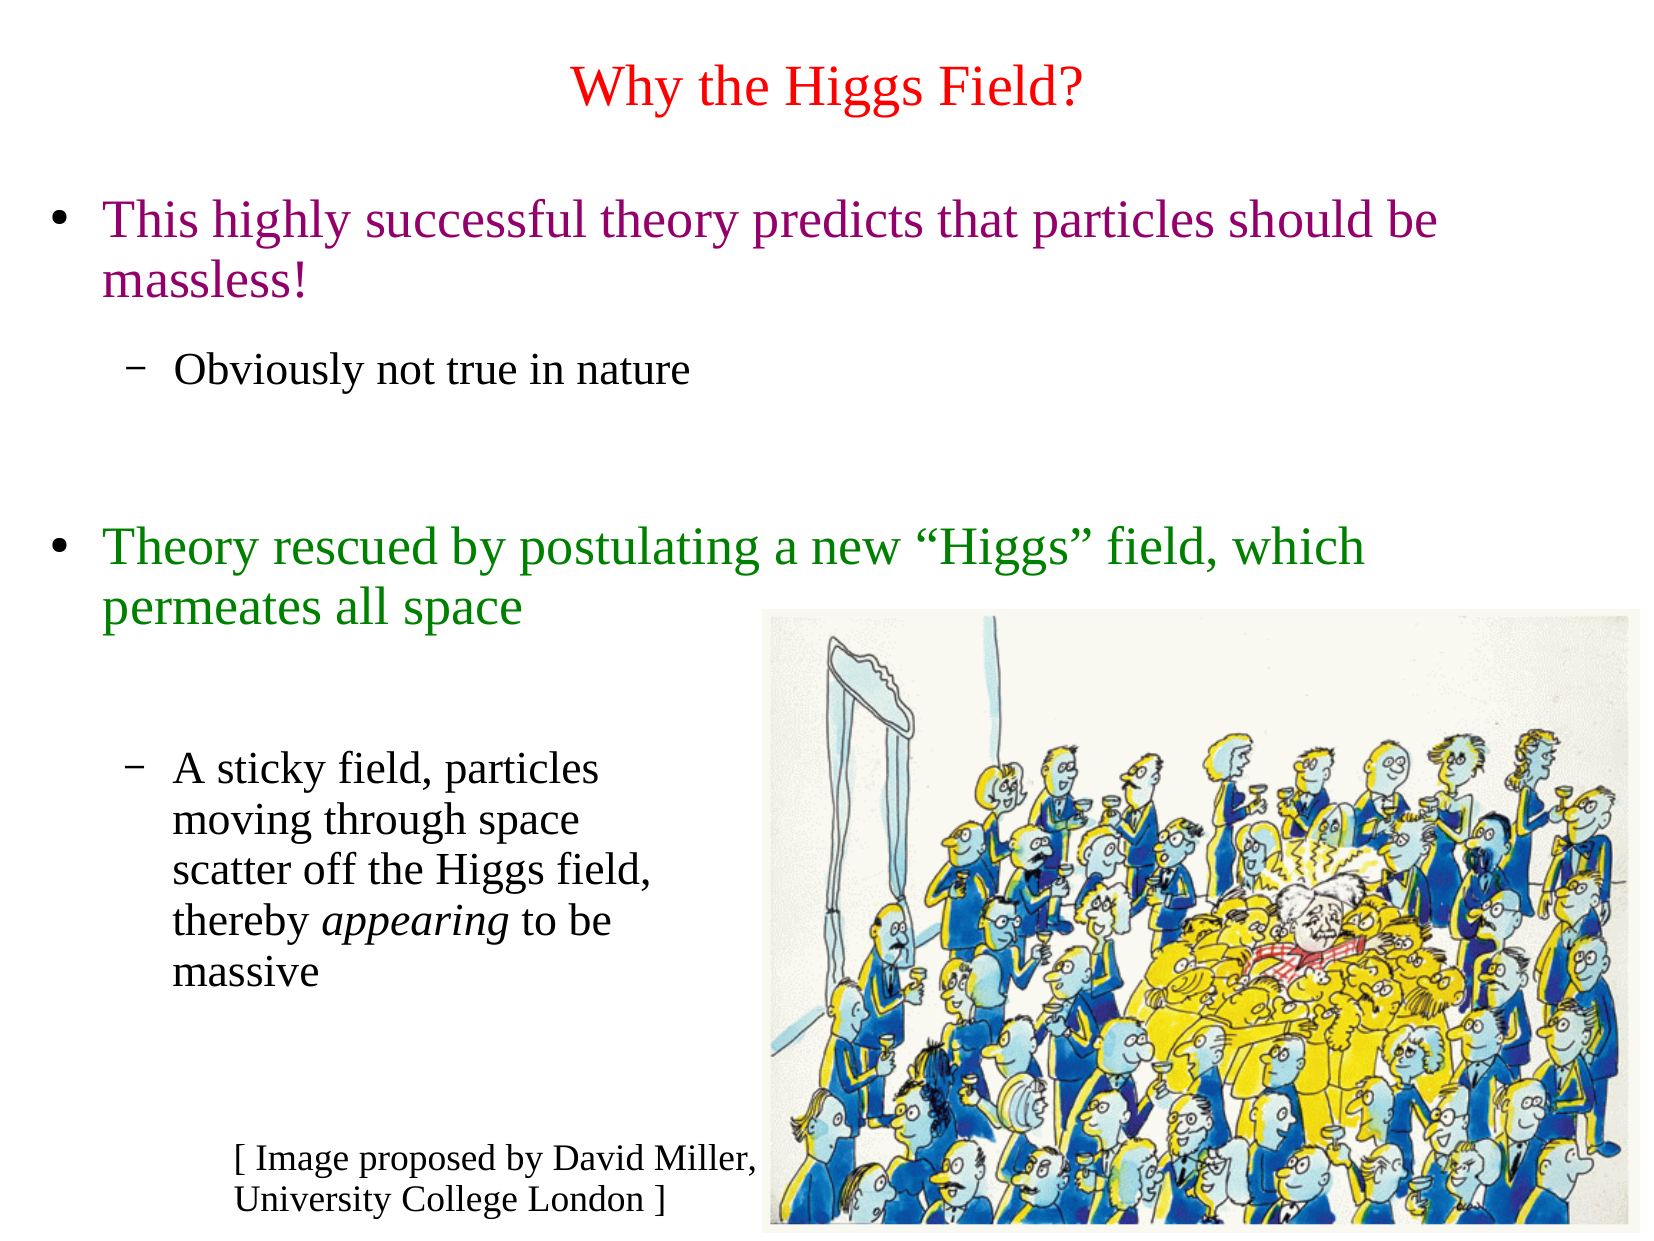

# Why the Higgs Field?
This highly successful theory predicts that particles should be massless!
Obviously not true in nature
Theory rescued by postulating a new “Higgs” field, which permeates all space
A sticky field, particles moving through space scatter off the Higgs field, thereby appearing to be massive
[ Image proposed by David Miller, University College London ]